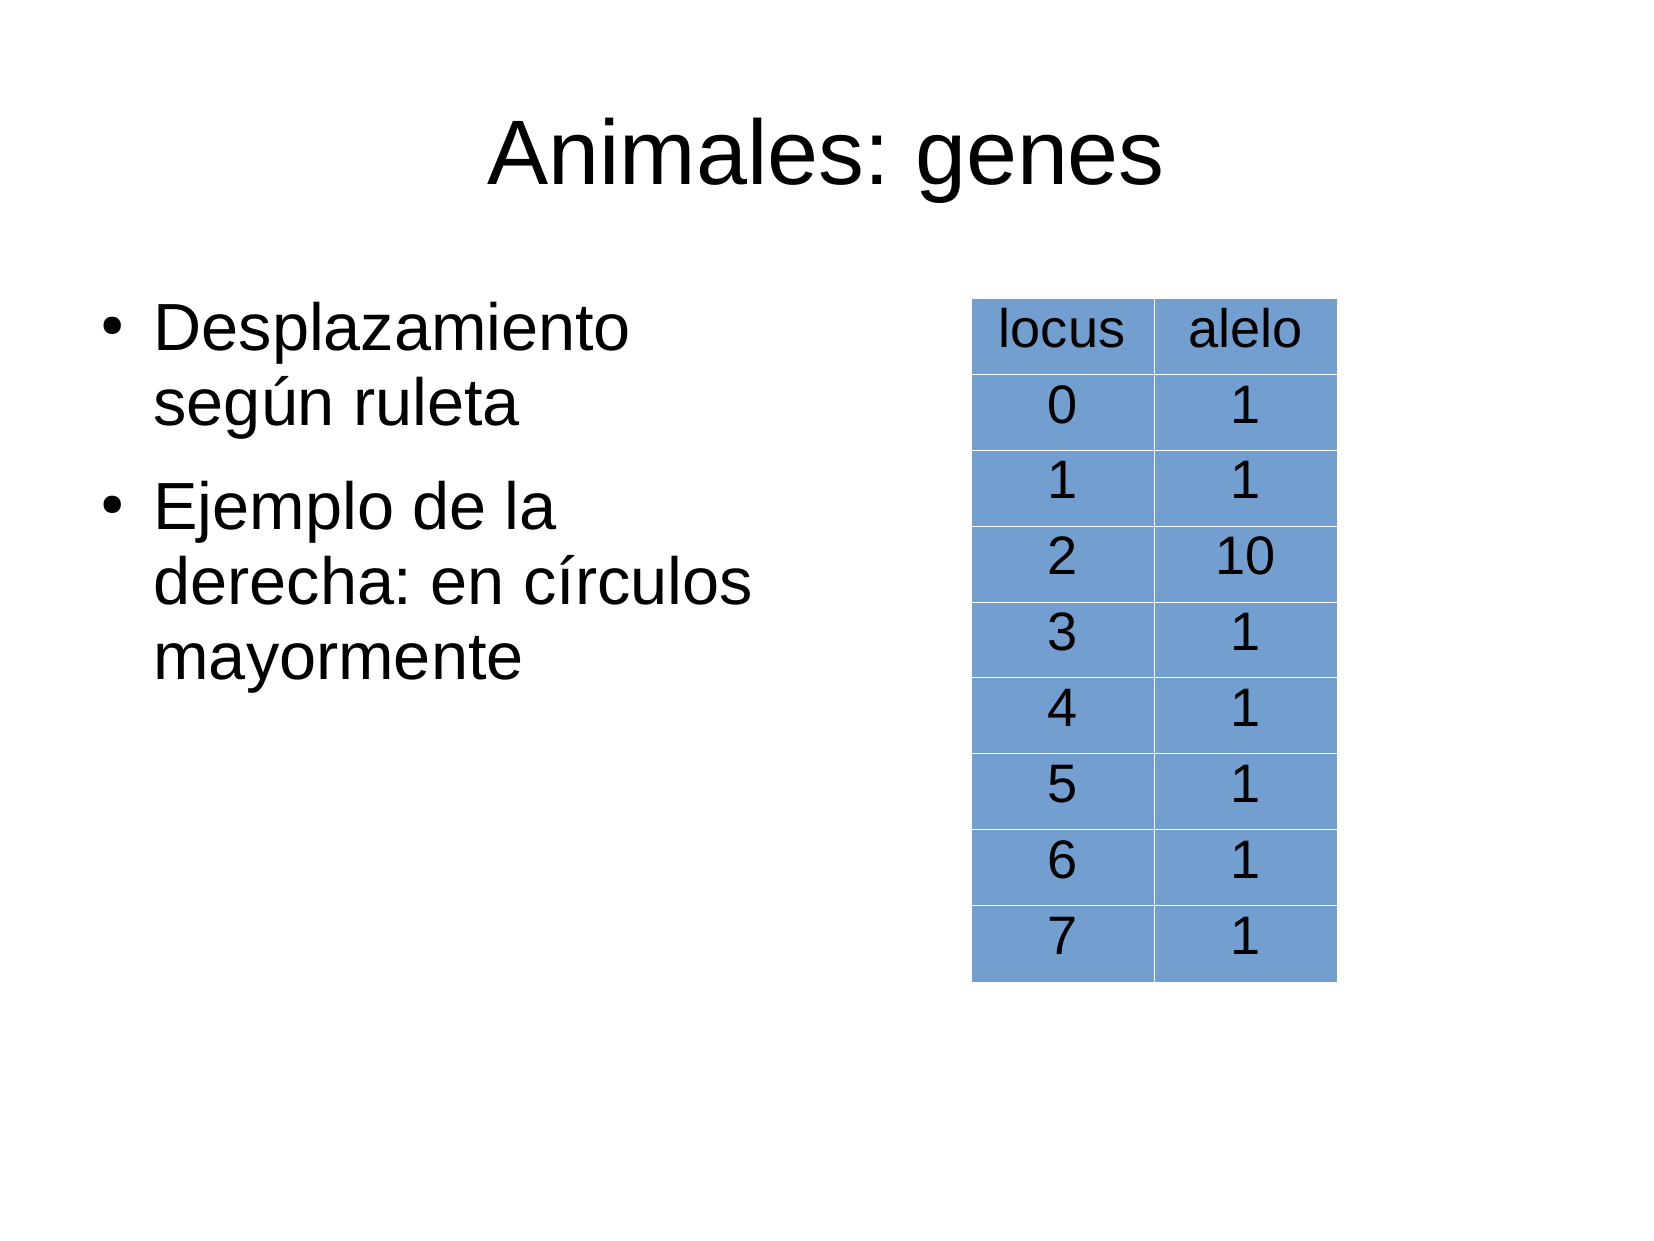

# Animales: genes
Desplazamiento según ruleta
Ejemplo de la derecha: en círculos mayormente
| locus | alelo |
| --- | --- |
| 0 | 1 |
| 1 | 1 |
| 2 | 10 |
| 3 | 1 |
| 4 | 1 |
| 5 | 1 |
| 6 | 1 |
| 7 | 1 |